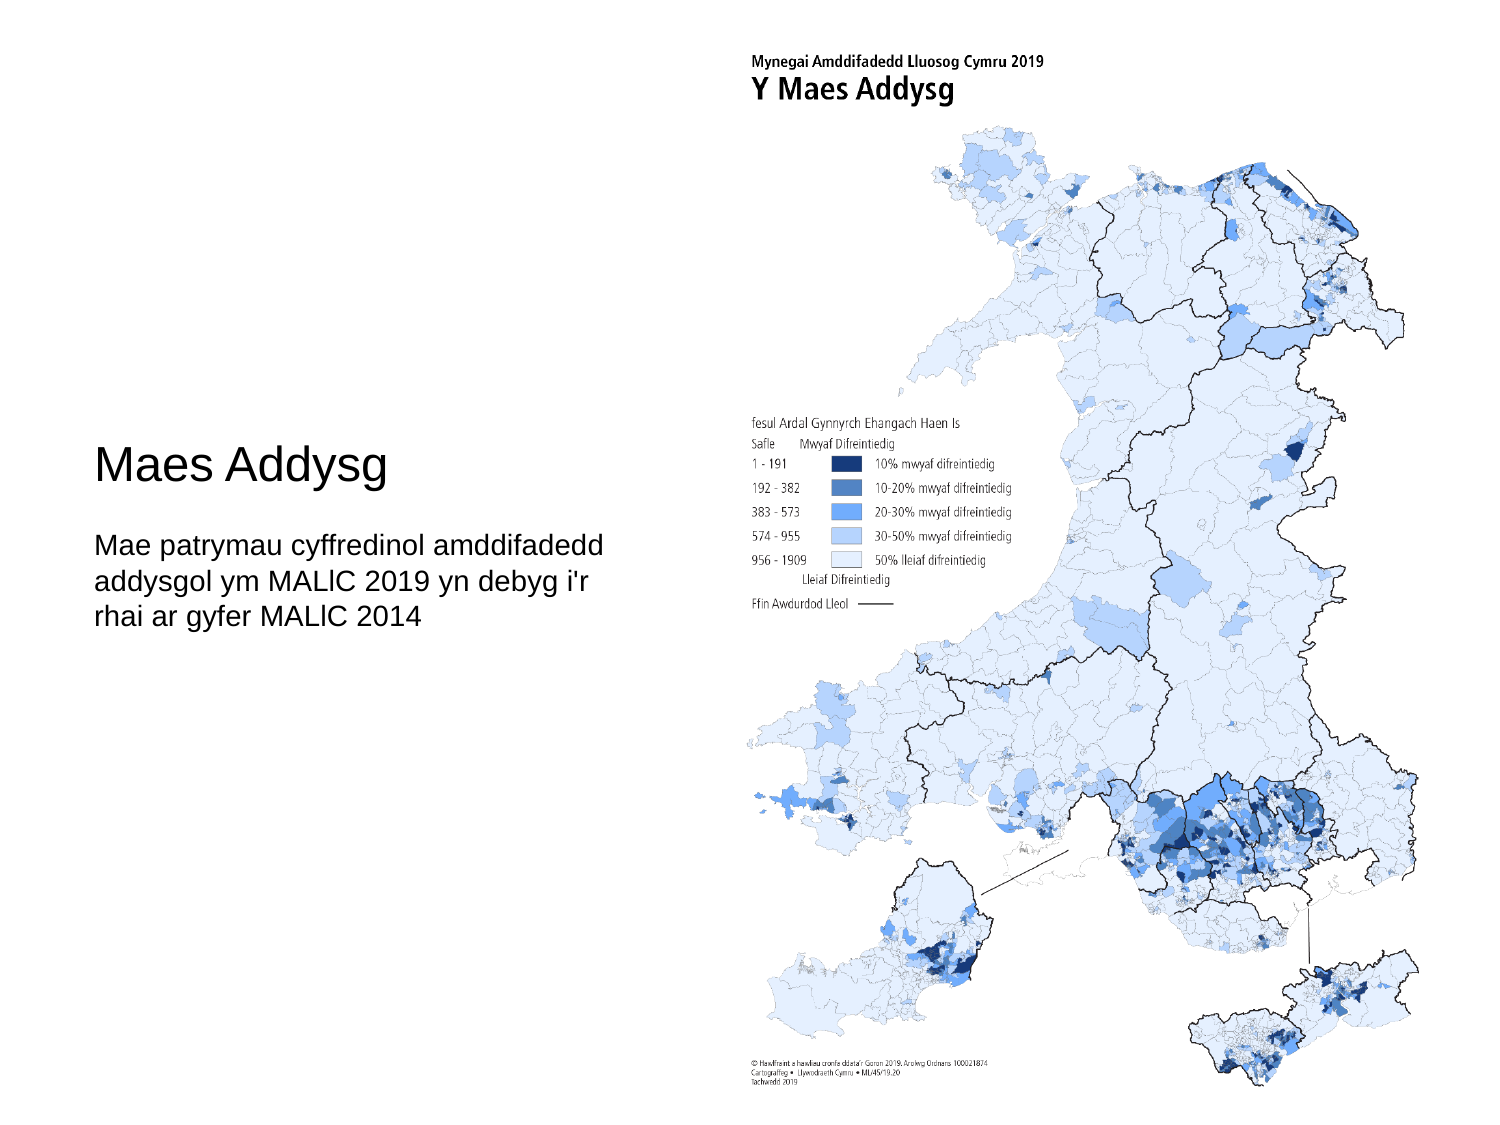

# Maes Addysg Mae patrymau cyffredinol amddifadedd addysgol ym MALlC 2019 yn debyg i'r rhai ar gyfer MALlC 2014